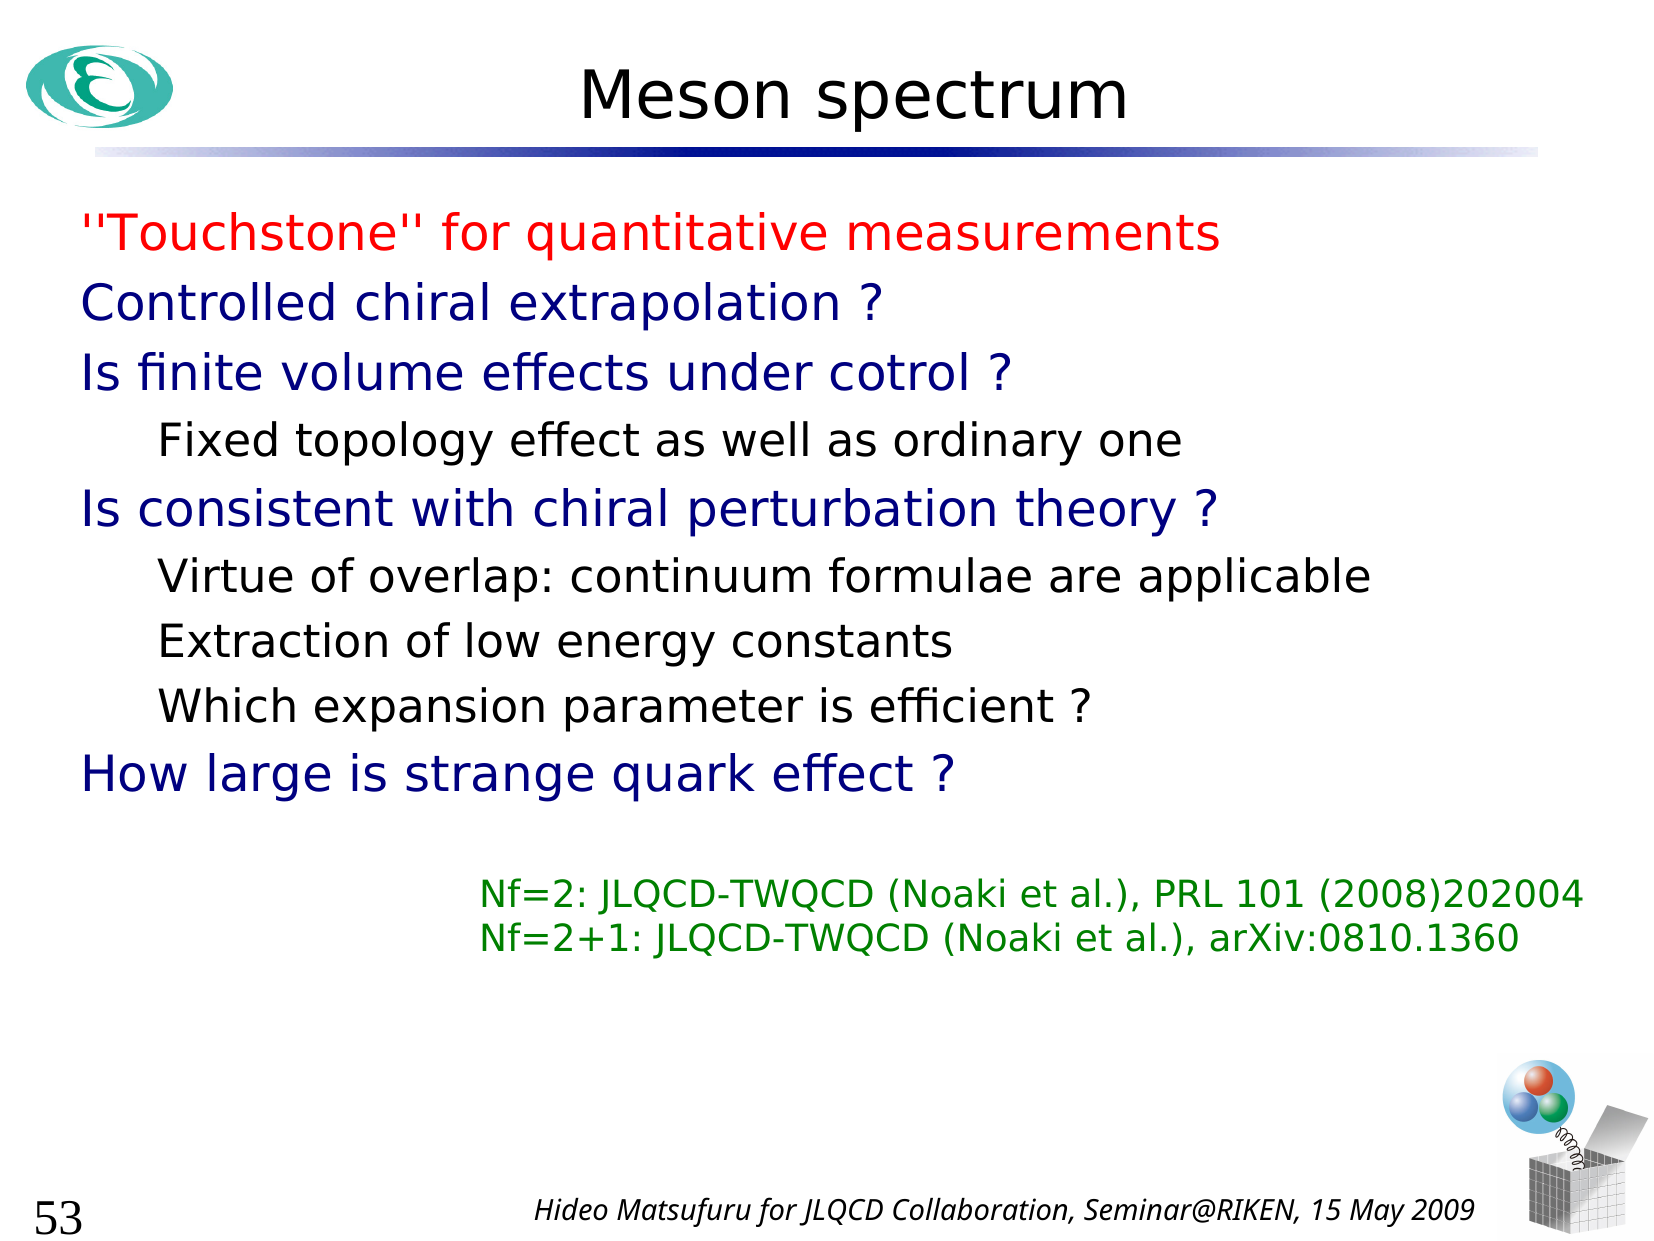

# Meson spectrum
''Touchstone'' for quantitative measurements
Controlled chiral extrapolation ?
Is finite volume effects under cotrol ?
Fixed topology effect as well as ordinary one
Is consistent with chiral perturbation theory ?
Virtue of overlap: continuum formulae are applicable
Extraction of low energy constants
Which expansion parameter is efficient ?
How large is strange quark effect ?
Nf=2: JLQCD-TWQCD (Noaki et al.), PRL 101 (2008)202004
Nf=2+1: JLQCD-TWQCD (Noaki et al.), arXiv:0810.1360